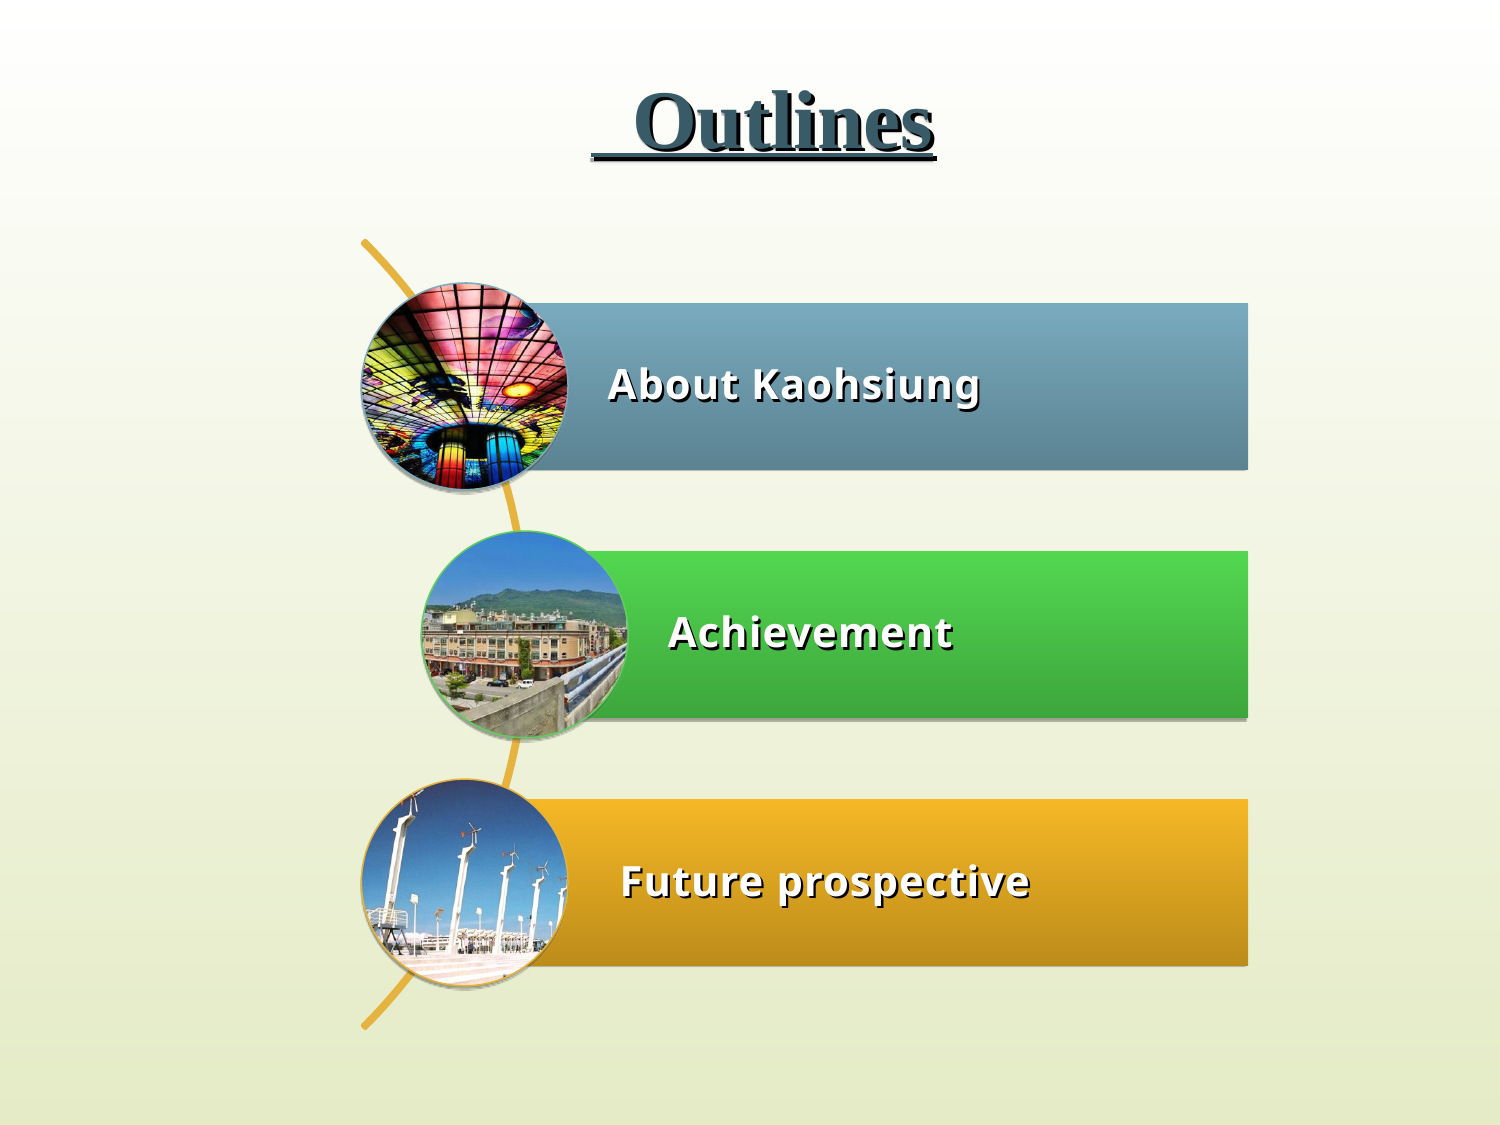

# Outlines
 About Kaohsiung
 Achievement
 Future prospective